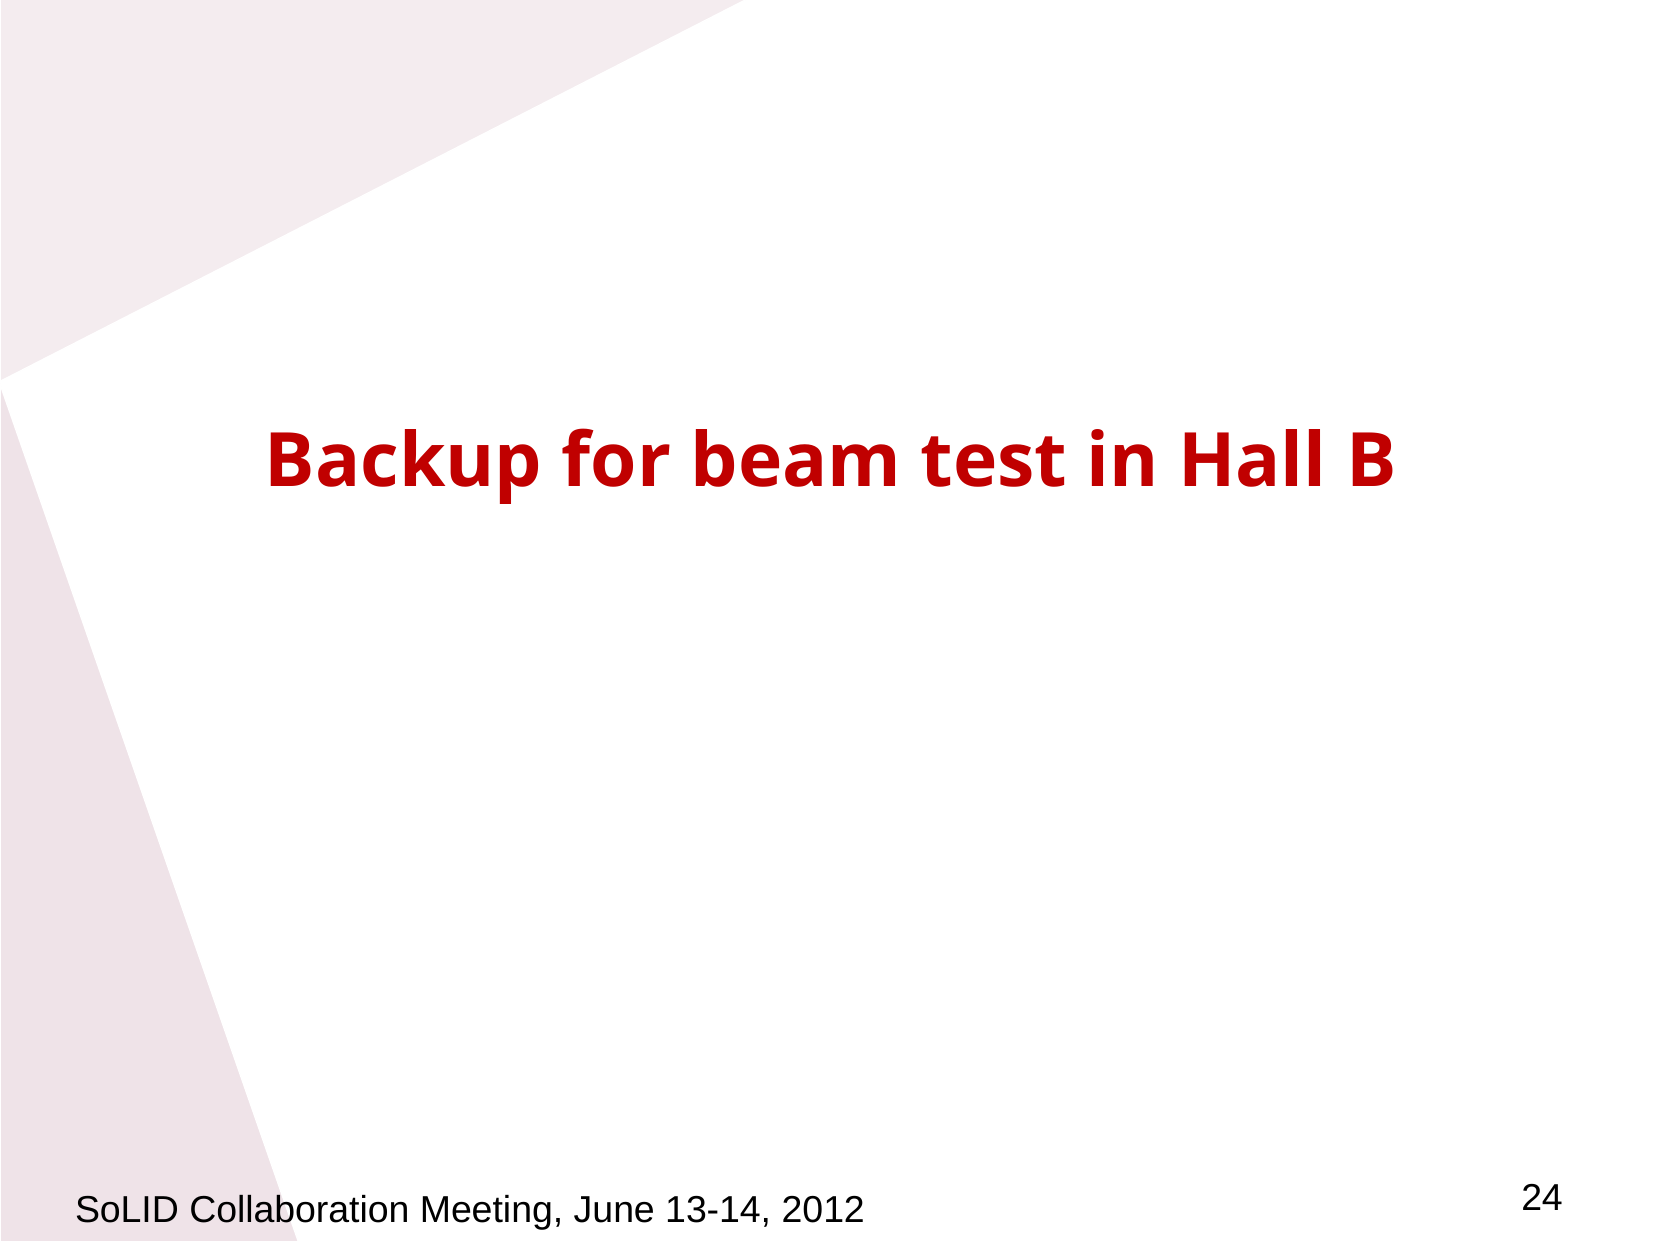

# Backup for beam test in Hall B
24